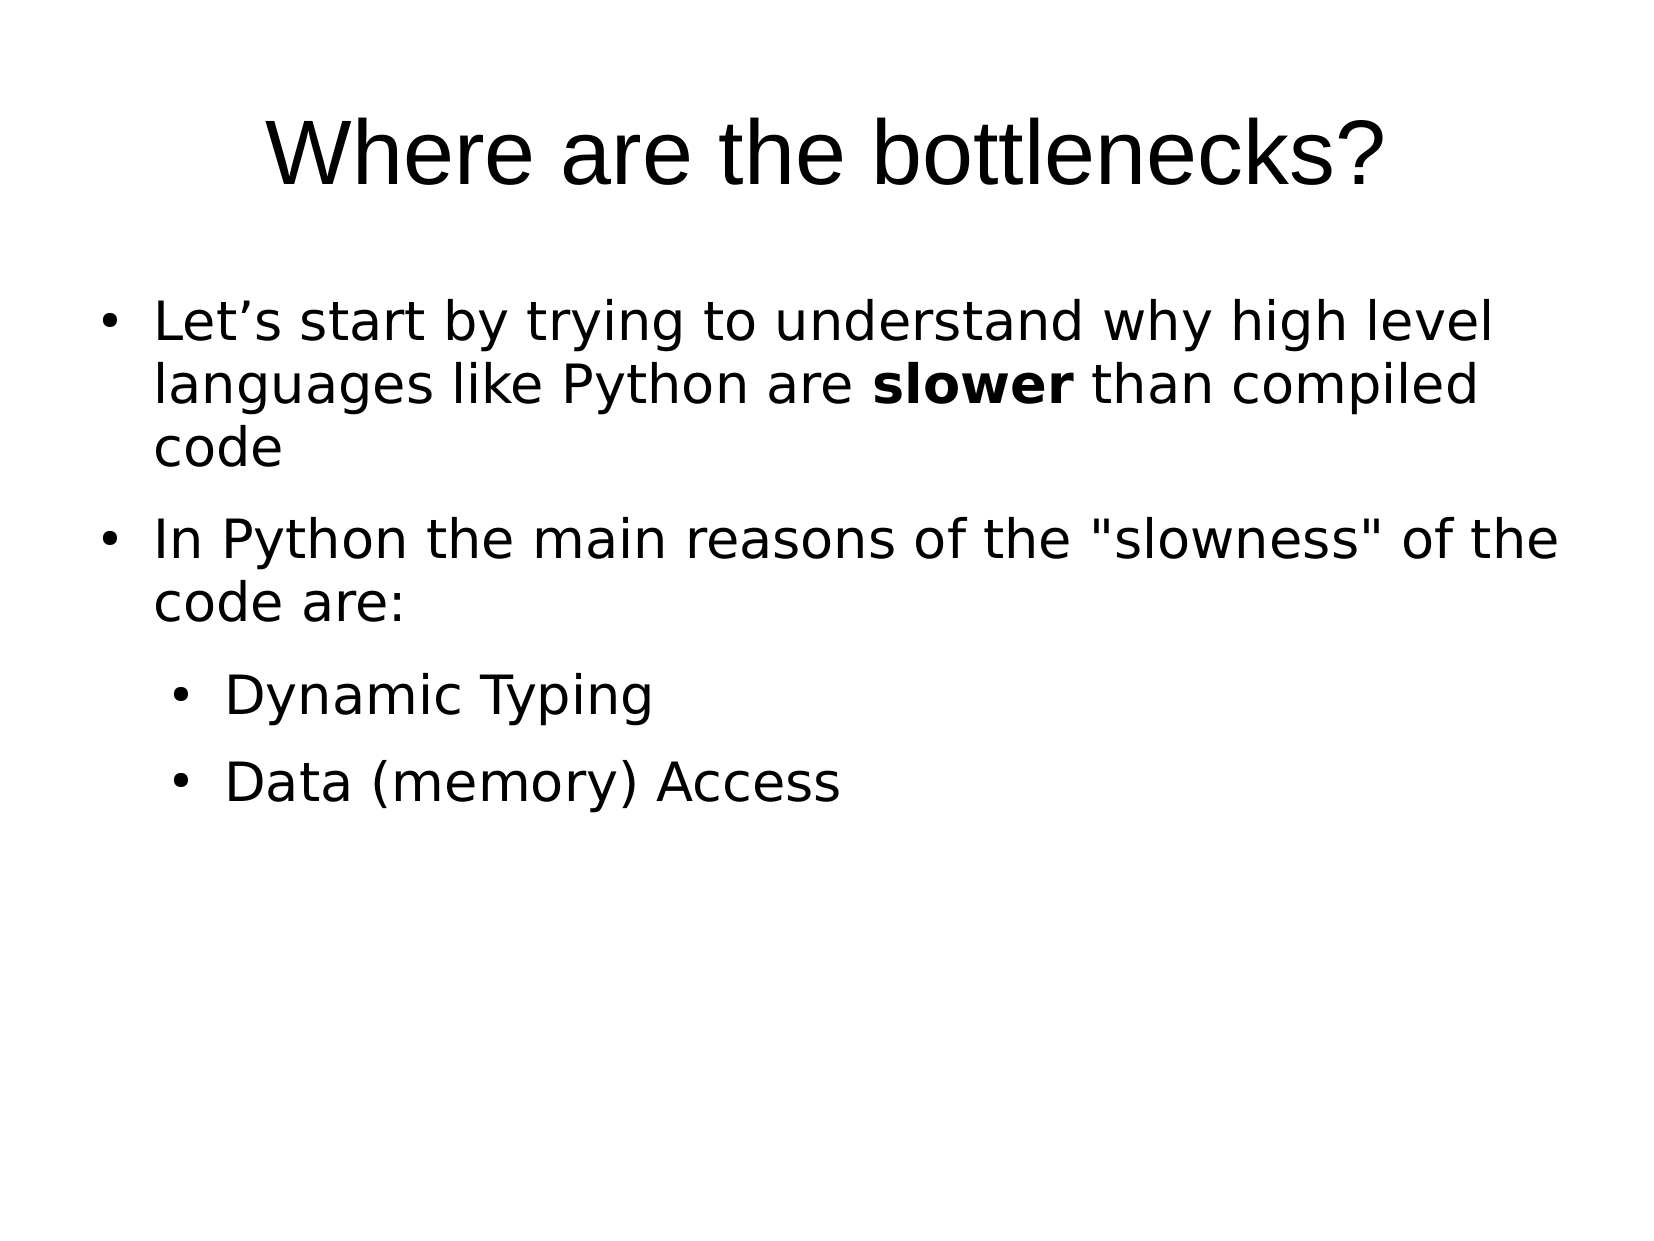

# Where are the bottlenecks?
Let’s start by trying to understand why high level languages like Python are slower than compiled code
In Python the main reasons of the "slowness" of the code are:
Dynamic Typing
Data (memory) Access